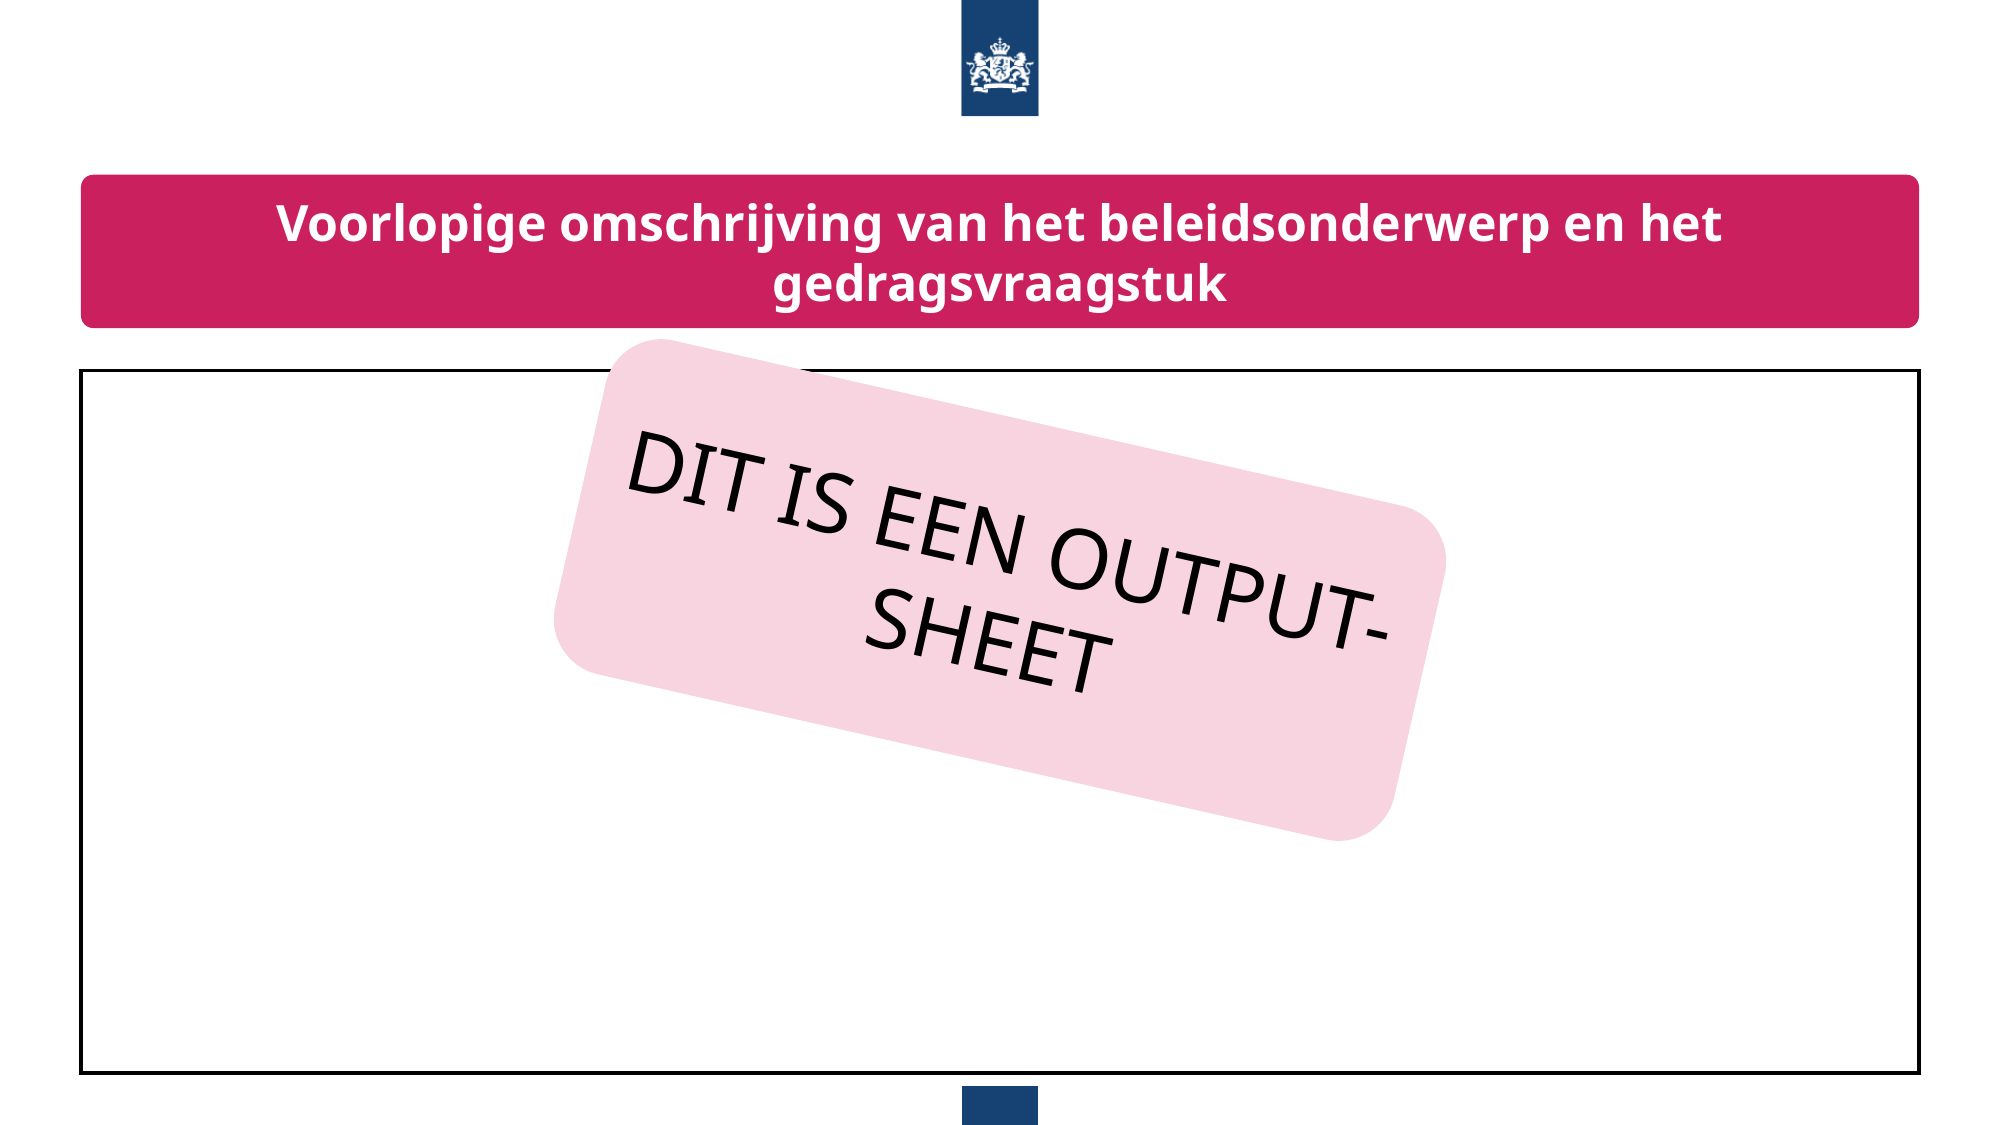

Voorlopige omschrijving van het beleidsonderwerp en het gedragsvraagstuk
DIT IS EEN OUTPUT-SHEET